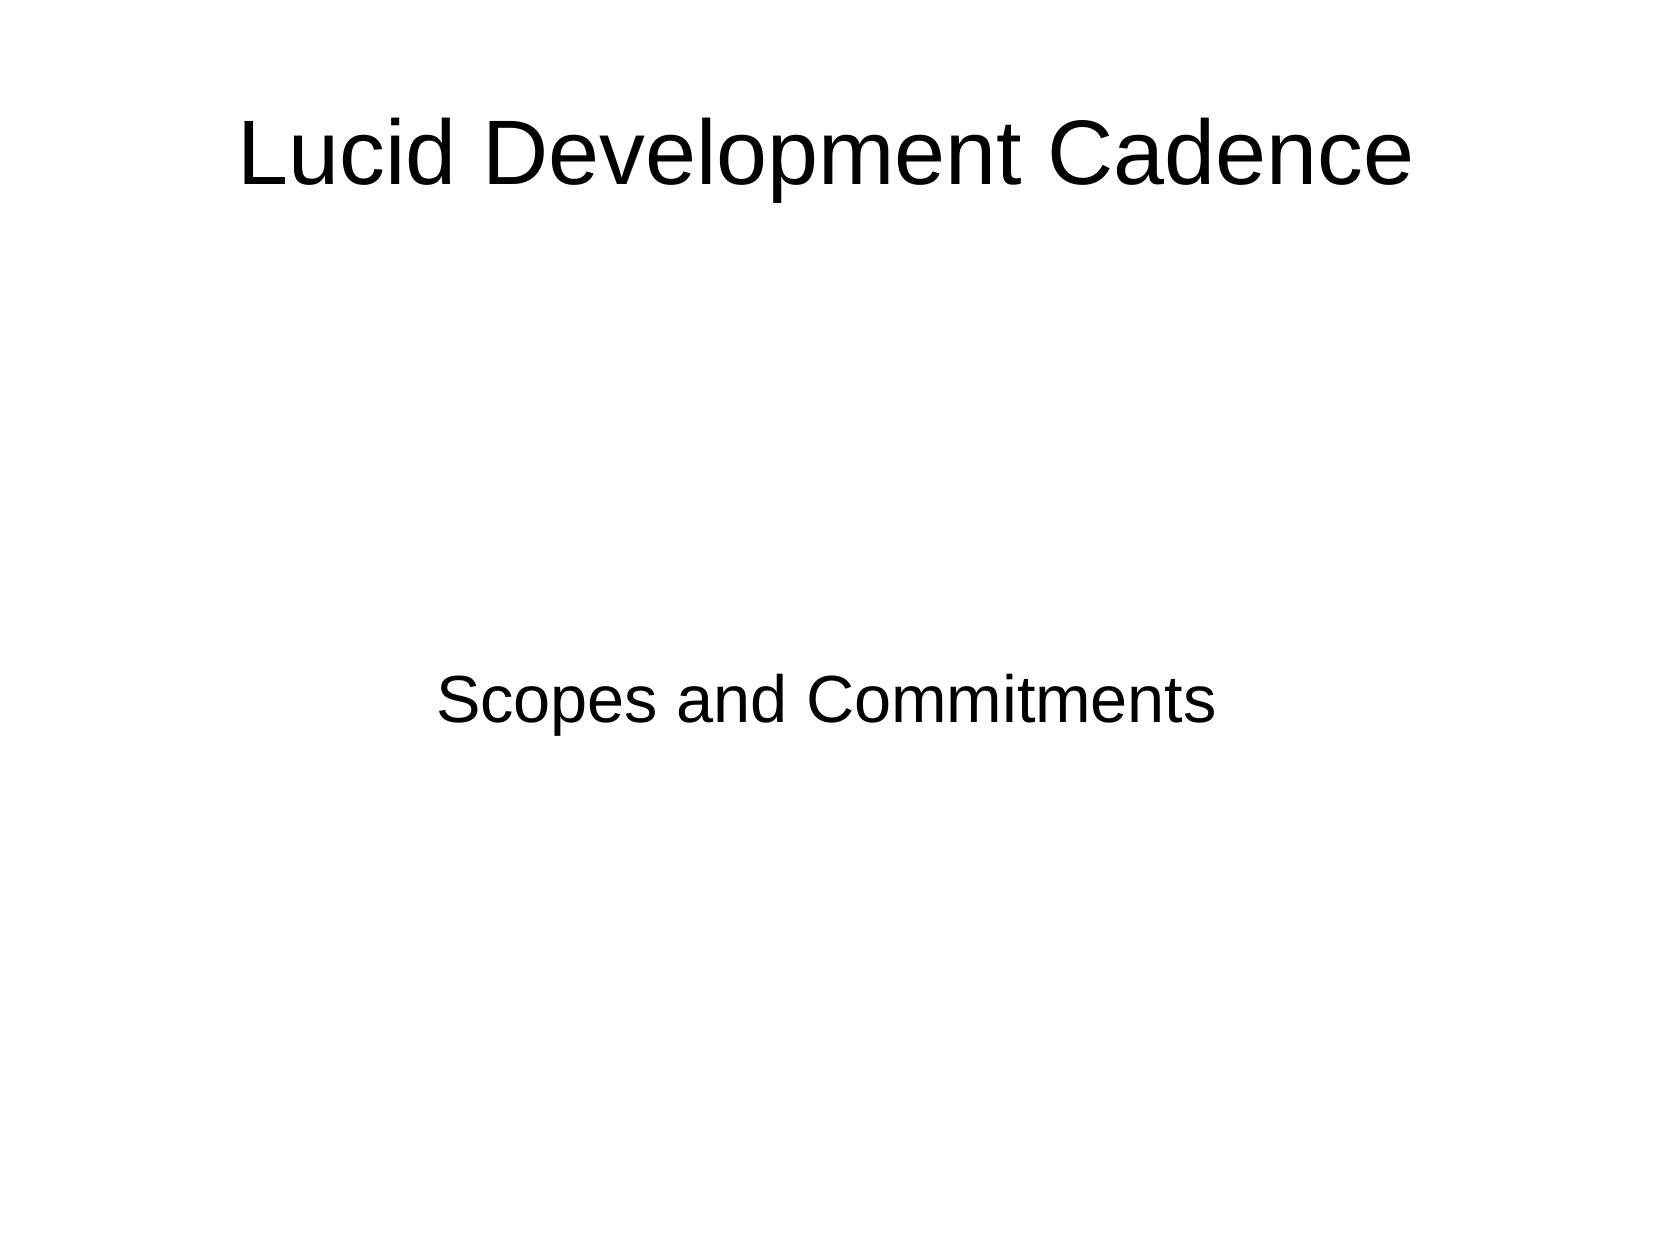

# Lucid Development Cadence
Scopes and Commitments